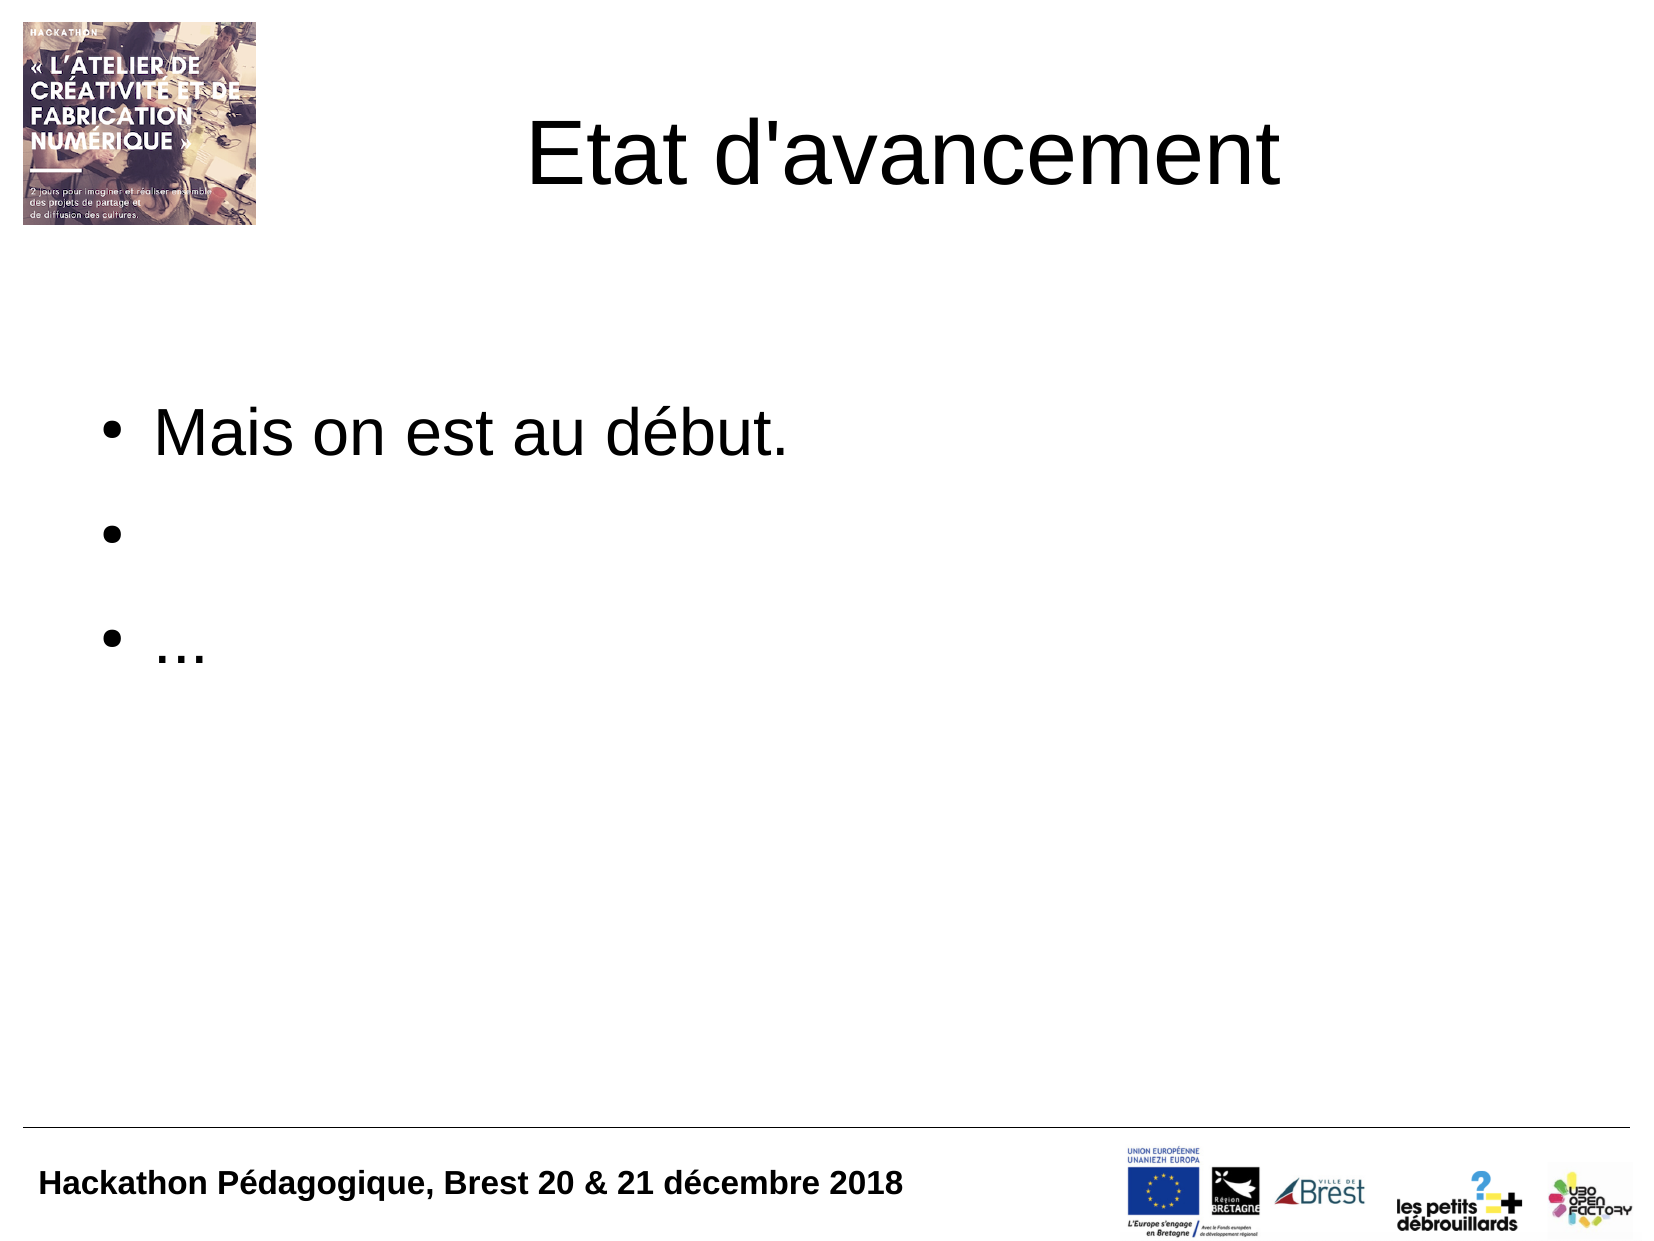

# Etat d'avancement
Mais on est au début.
...
Hackathon Pédagogique, Brest 20 & 21 décembre 2018